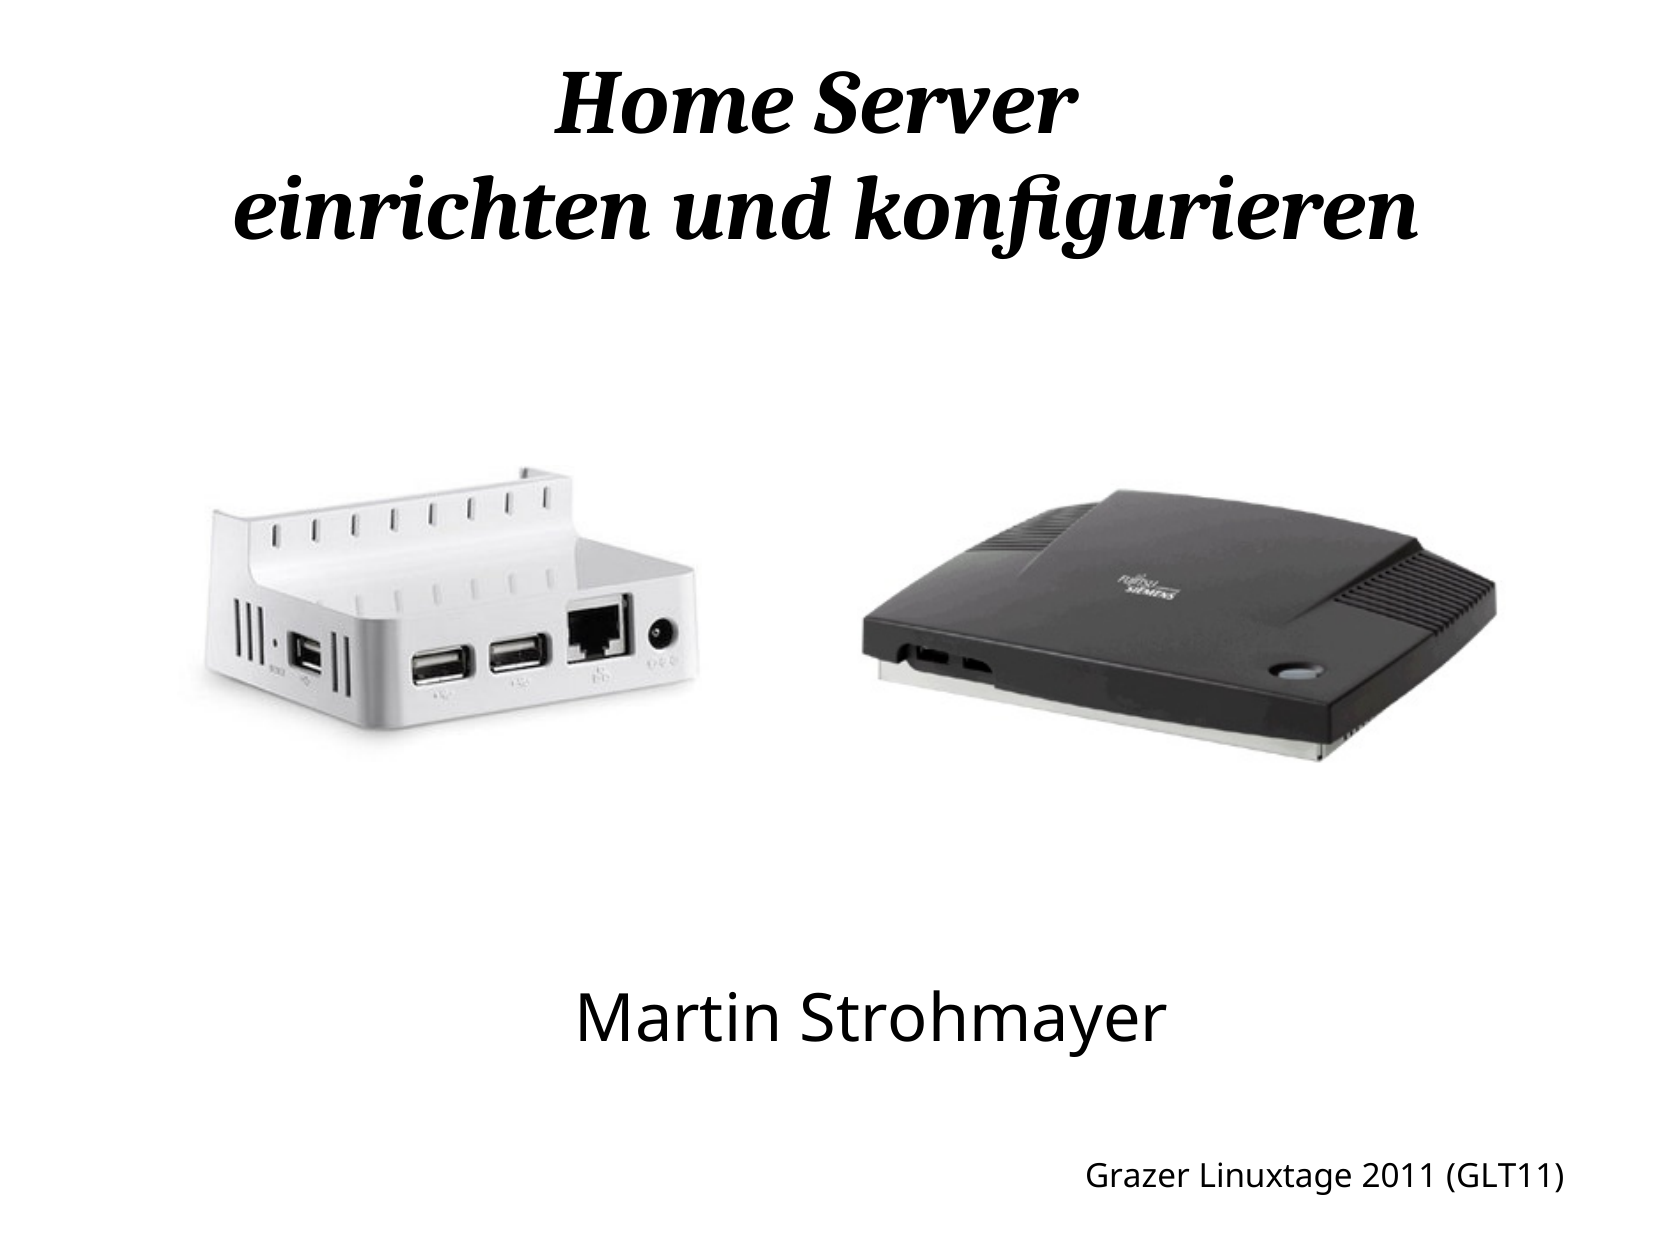

# Home Server einrichten und konfigurieren
Martin Strohmayer
Grazer Linuxtage 2011 (GLT11)